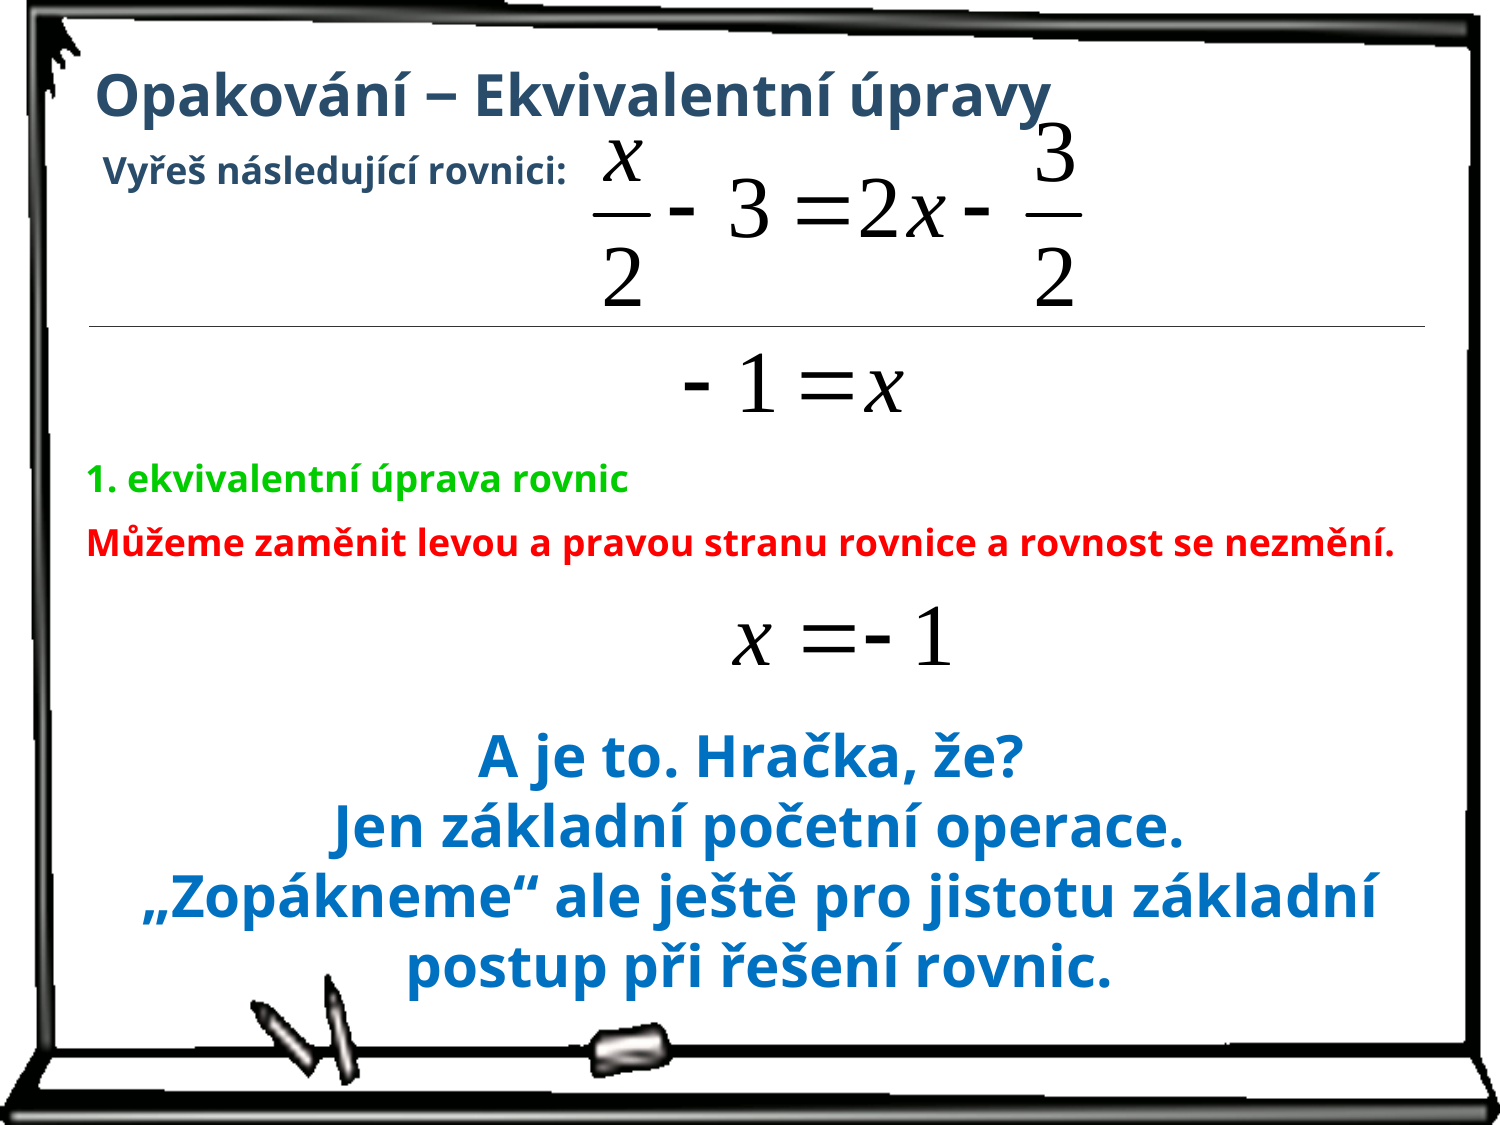

Opakování − Ekvivalentní úpravy
Vyřeš následující rovnici:
1. ekvivalentní úprava rovnic
Můžeme zaměnit levou a pravou stranu rovnice a rovnost se nezmění.
A je to. Hračka, že?
Jen základní početní operace.
„Zopákneme“ ale ještě pro jistotu základní postup při řešení rovnic.